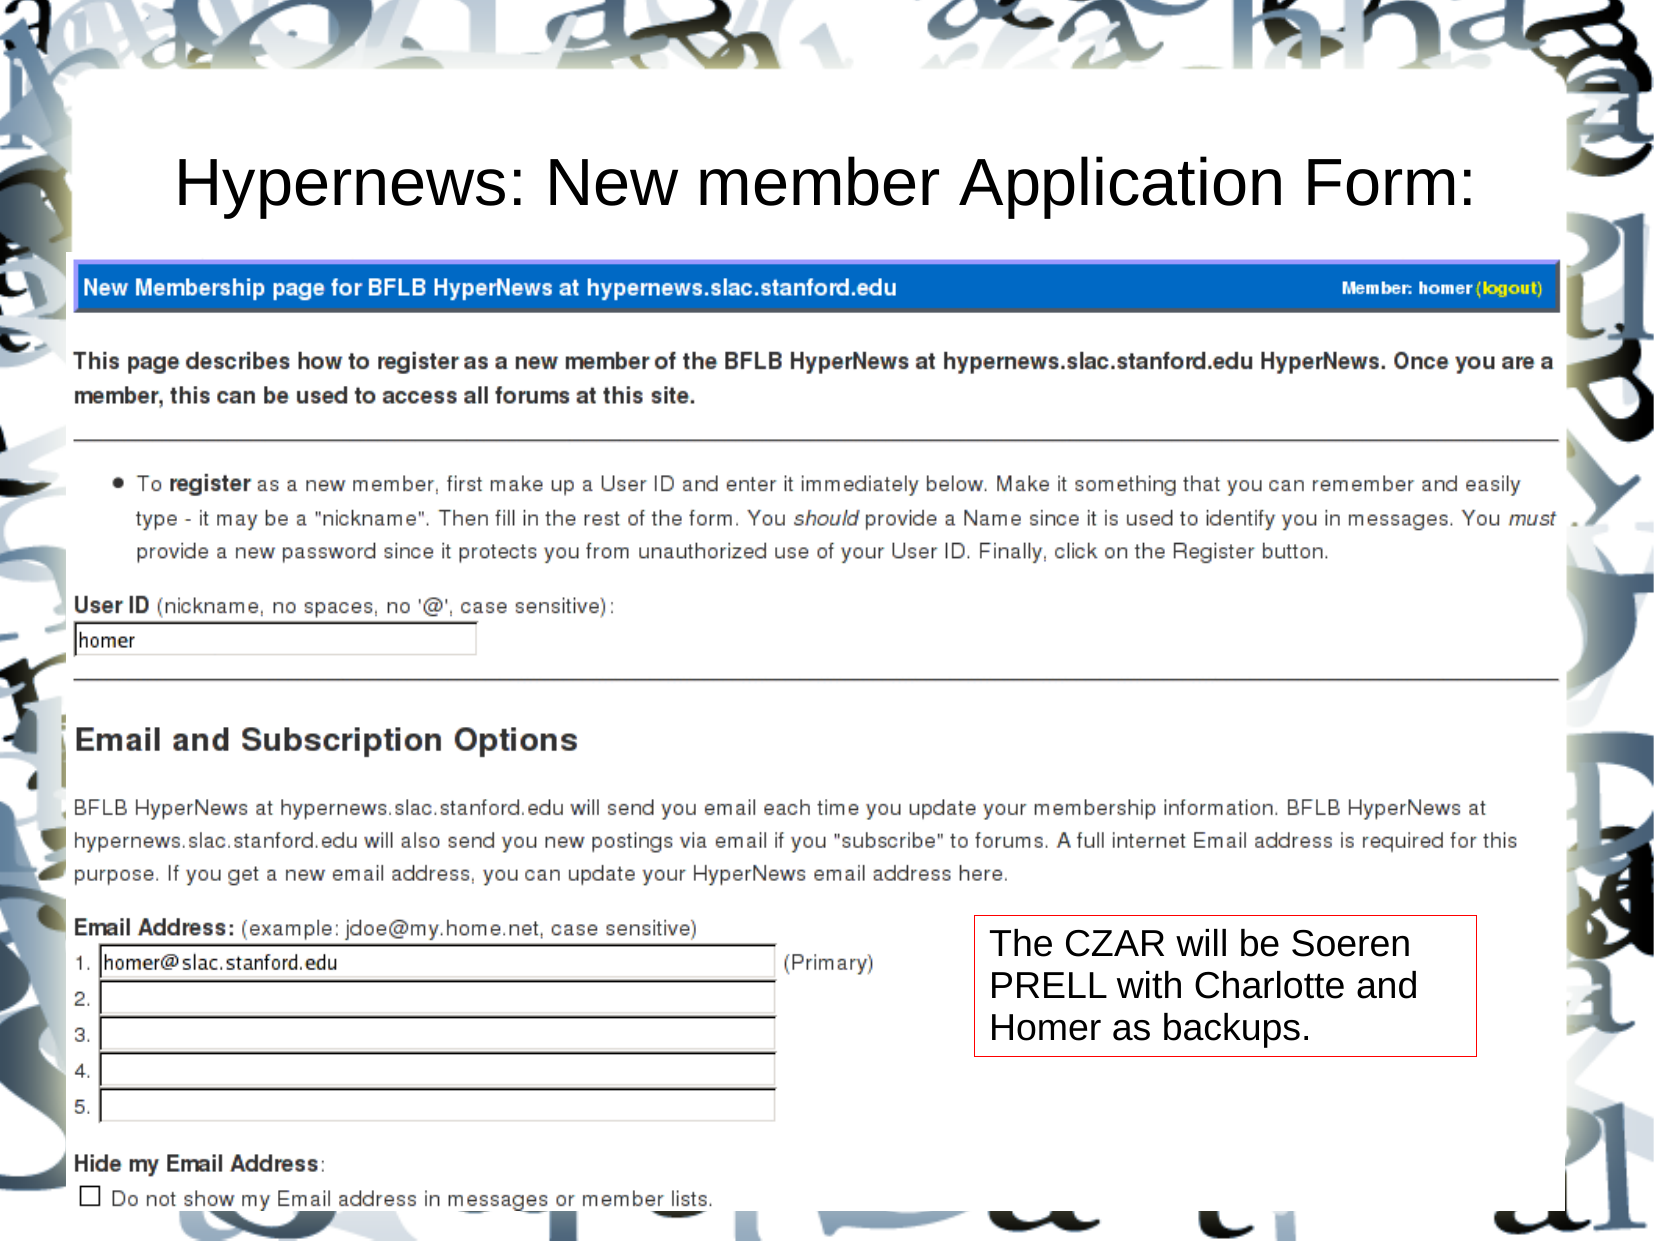

# Hypernews: New member Application Form:
The CZAR will be Soeren PRELL with Charlotte and Homer as backups.
10